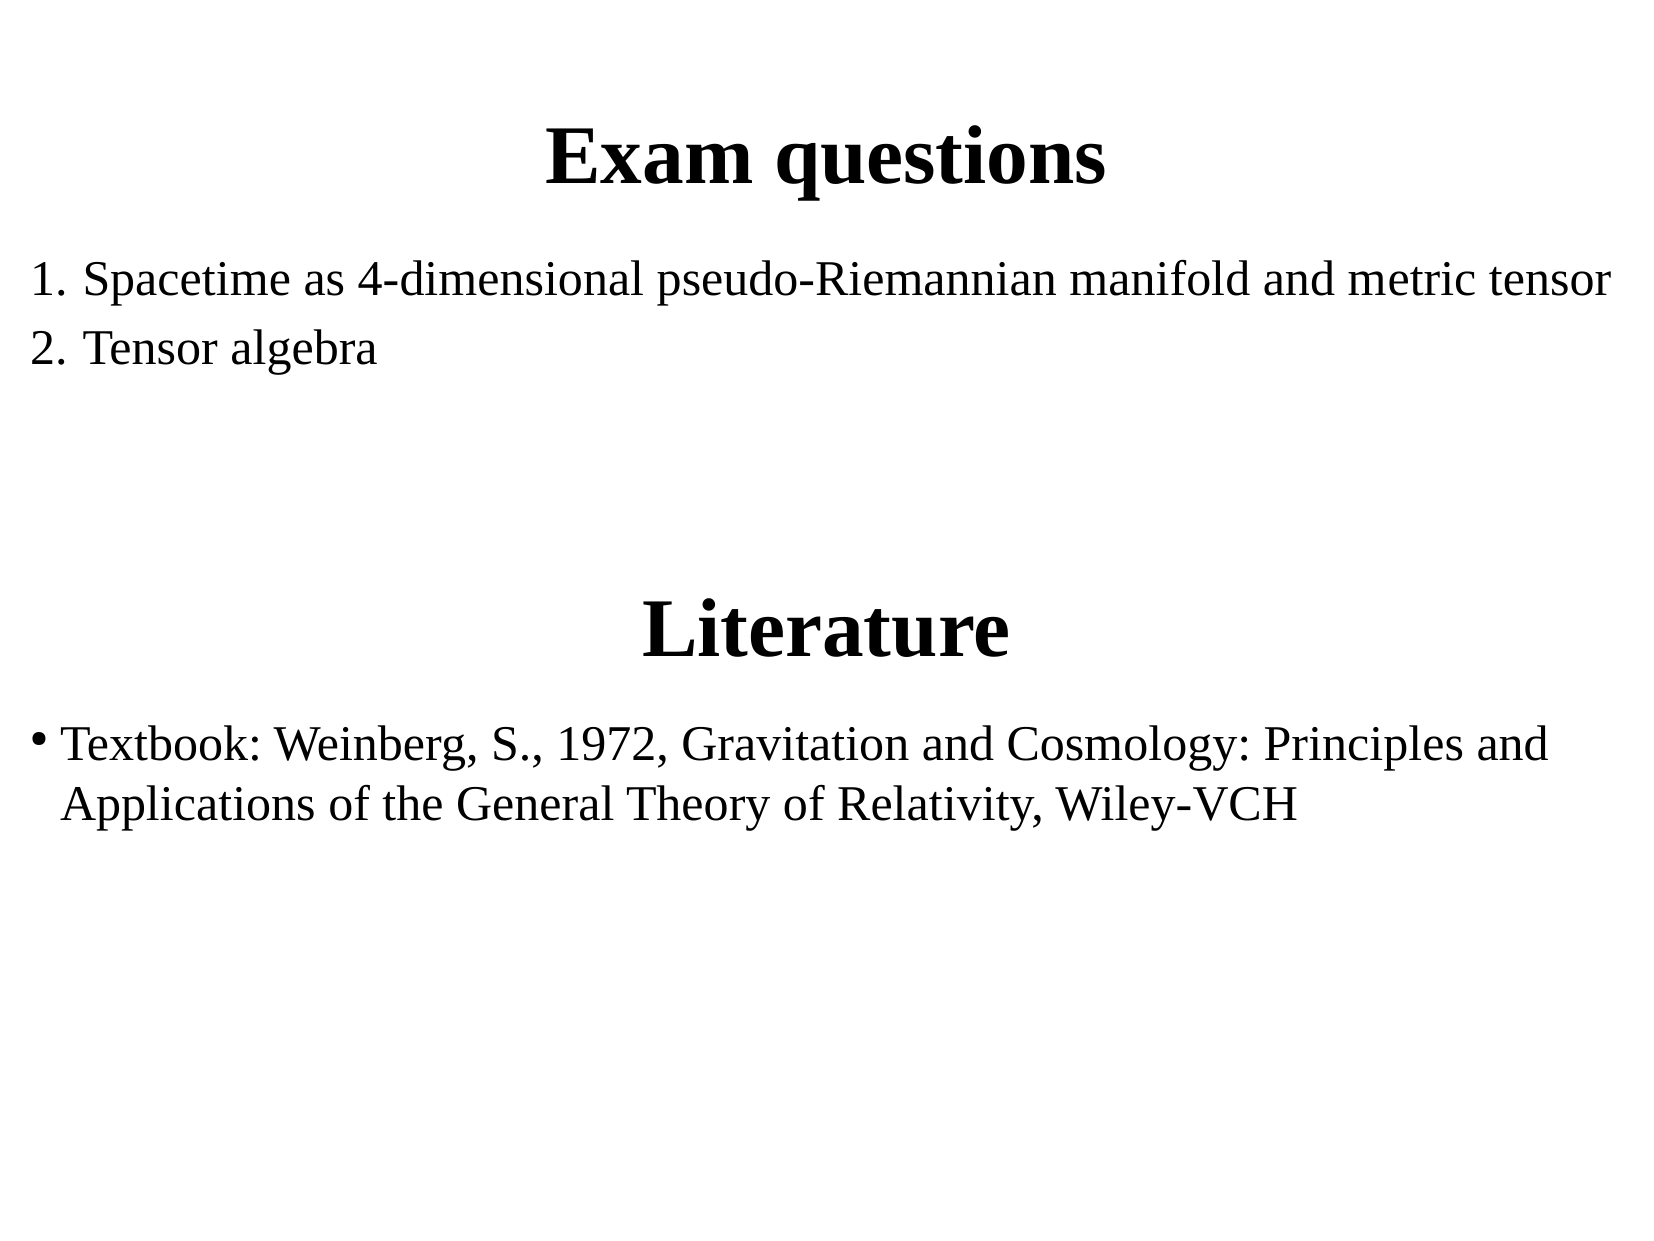

Exam questions
Spacetime as 4-dimensional pseudo-Riemannian manifold and metric tensor
Tensor algebra
# Literature
Textbook: Weinberg, S., 1972, Gravitation and Cosmology: Principles and Applications of the General Theory of Relativity, Wiley-VCH